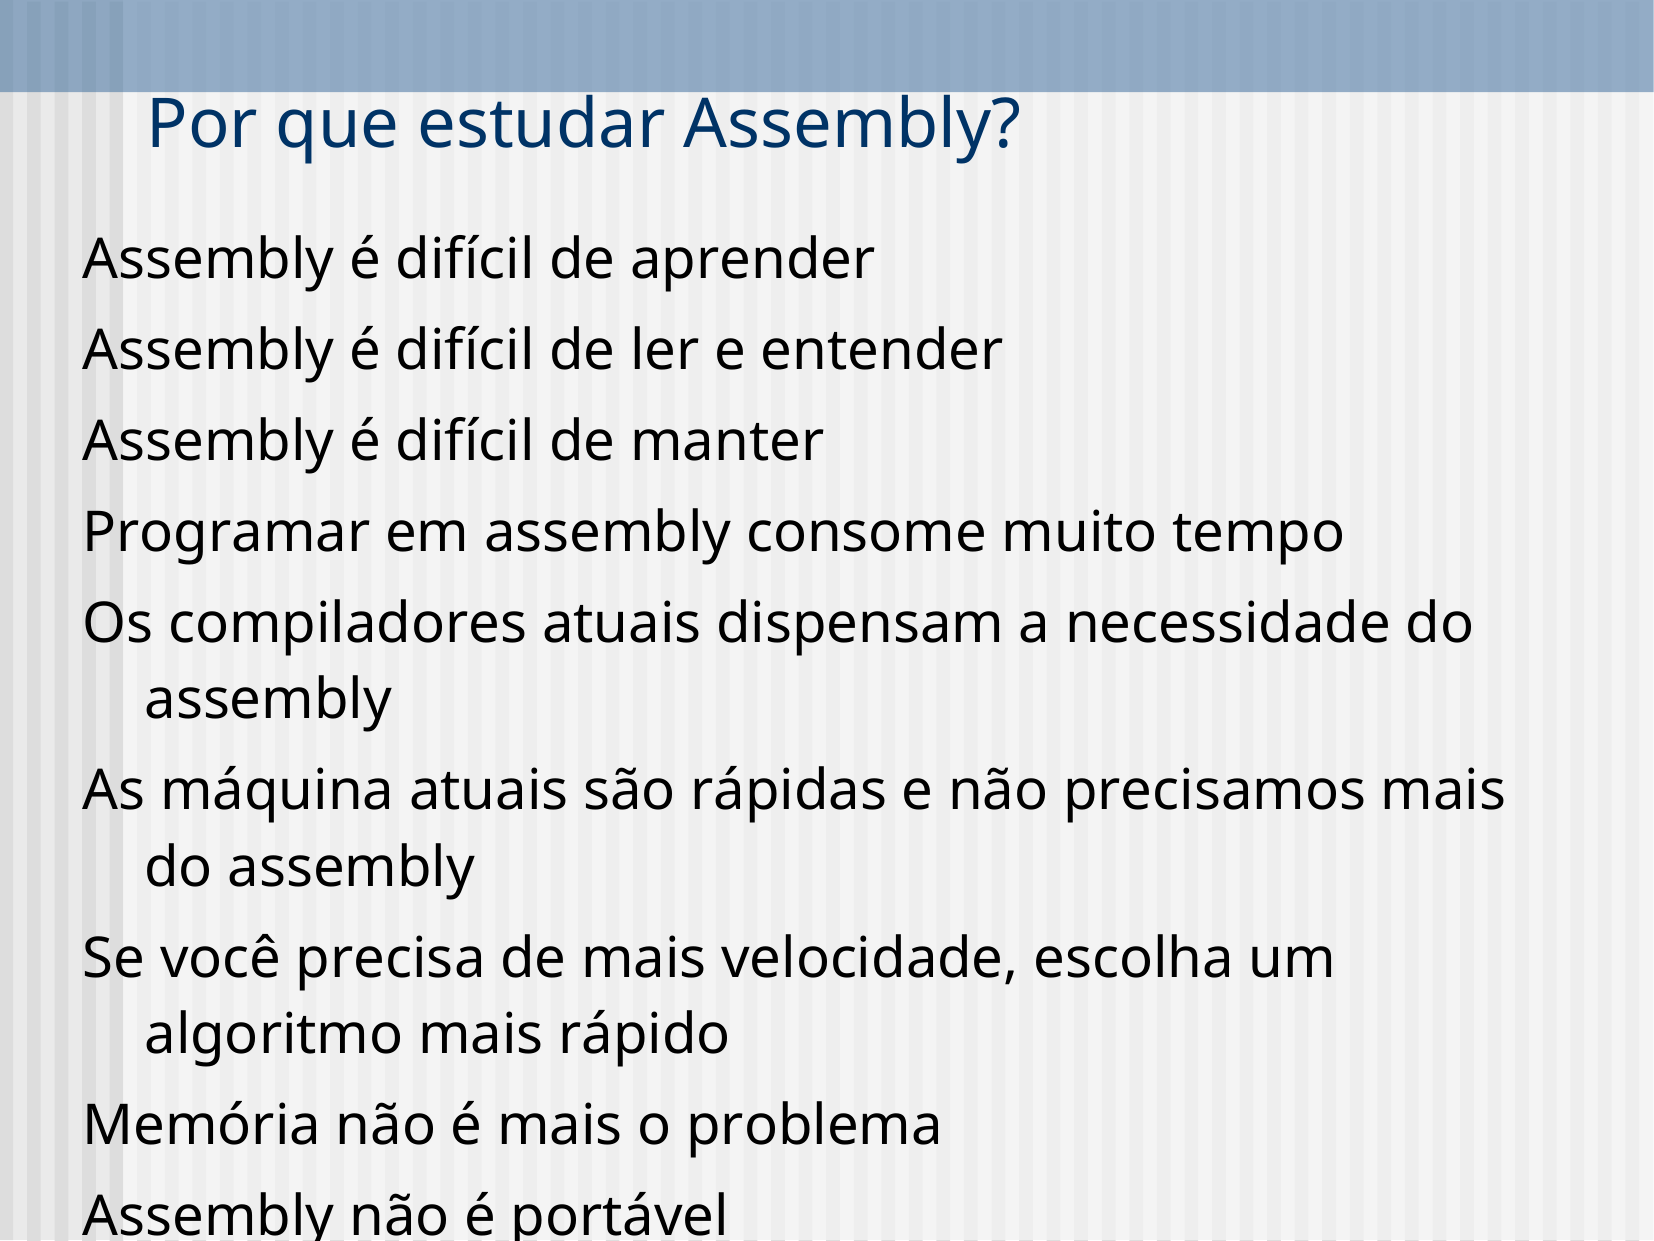

# Por que estudar Assembly?
Assembly é difícil de aprender
Assembly é difícil de ler e entender
Assembly é difícil de manter
Programar em assembly consome muito tempo
Os compiladores atuais dispensam a necessidade do assembly
As máquina atuais são rápidas e não precisamos mais do assembly
Se você precisa de mais velocidade, escolha um algoritmo mais rápido
Memória não é mais o problema
Assembly não é portável